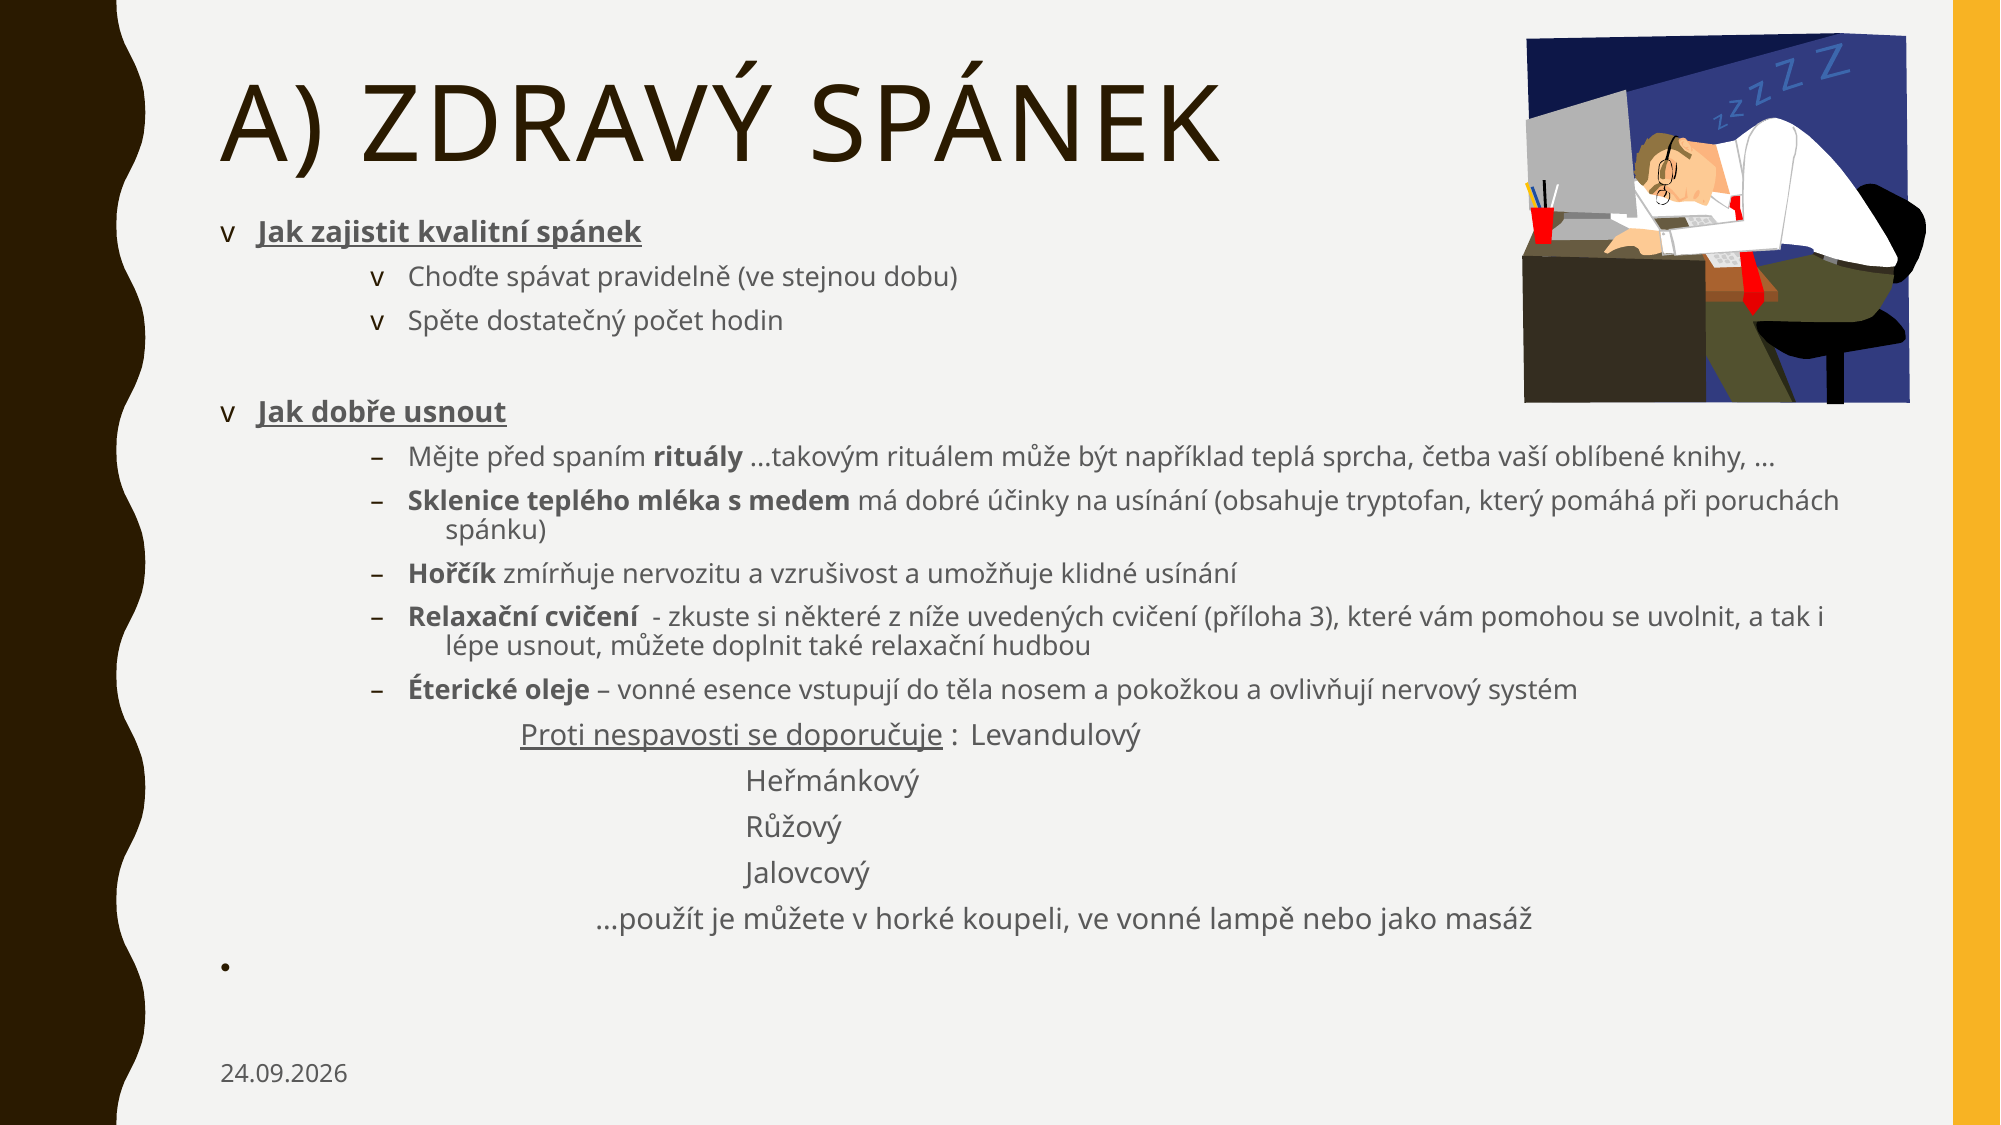

# A) zdravý spánek
Jak zajistit kvalitní spánek
Choďte spávat pravidelně (ve stejnou dobu)
Spěte dostatečný počet hodin
Jak dobře usnout
Mějte před spaním rituály ...takovým rituálem může být například teplá sprcha, četba vaší oblíbené knihy, ...
Sklenice teplého mléka s medem má dobré účinky na usínání (obsahuje tryptofan, který pomáhá při poruchách spánku)
Hořčík zmírňuje nervozitu a vzrušivost a umožňuje klidné usínání
Relaxační cvičení - zkuste si některé z níže uvedených cvičení (příloha 3), které vám pomohou se uvolnit, a tak i lépe usnout, můžete doplnit také relaxační hudbou
Éterické oleje – vonné esence vstupují do těla nosem a pokožkou a ovlivňují nervový systém
				Proti nespavosti se doporučuje :	Levandulový
							Heřmánkový
							Růžový
							Jalovcový
					…použít je můžete v horké koupeli, ve vonné lampě nebo jako masáž